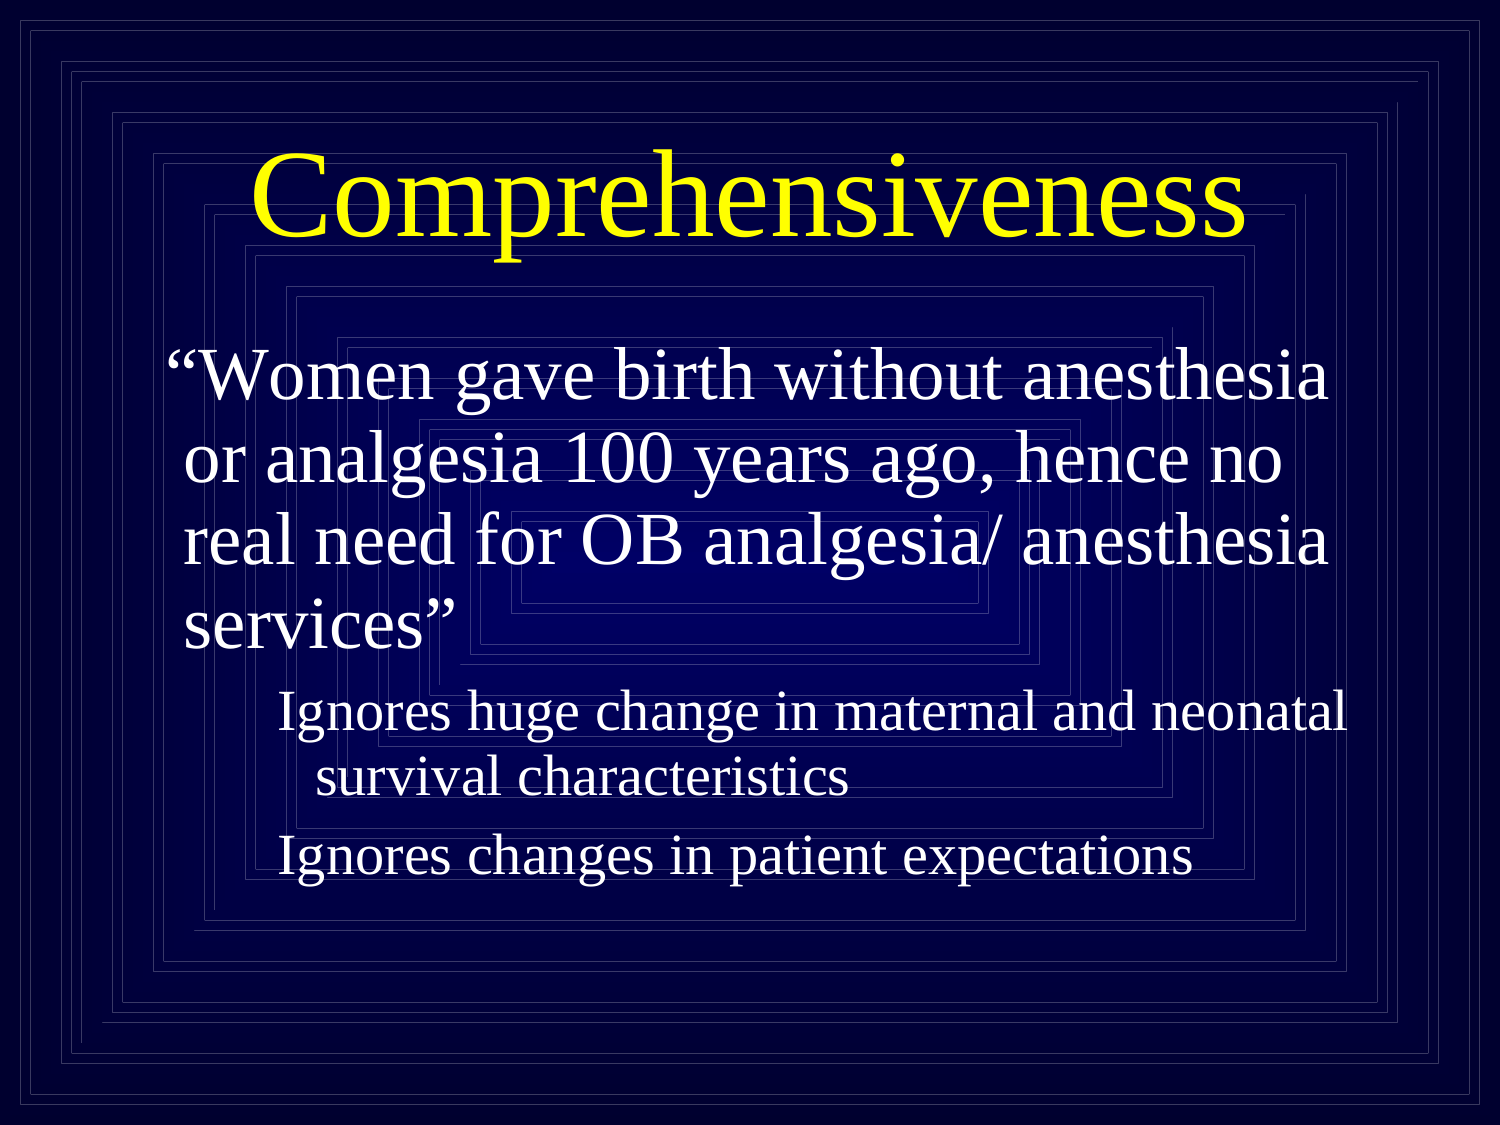

# Comprehensiveness
 “Women gave birth without anesthesia or analgesia 100 years ago, hence no real need for OB analgesia/ anesthesia services”
Ignores huge change in maternal and neonatal survival characteristics
Ignores changes in patient expectations